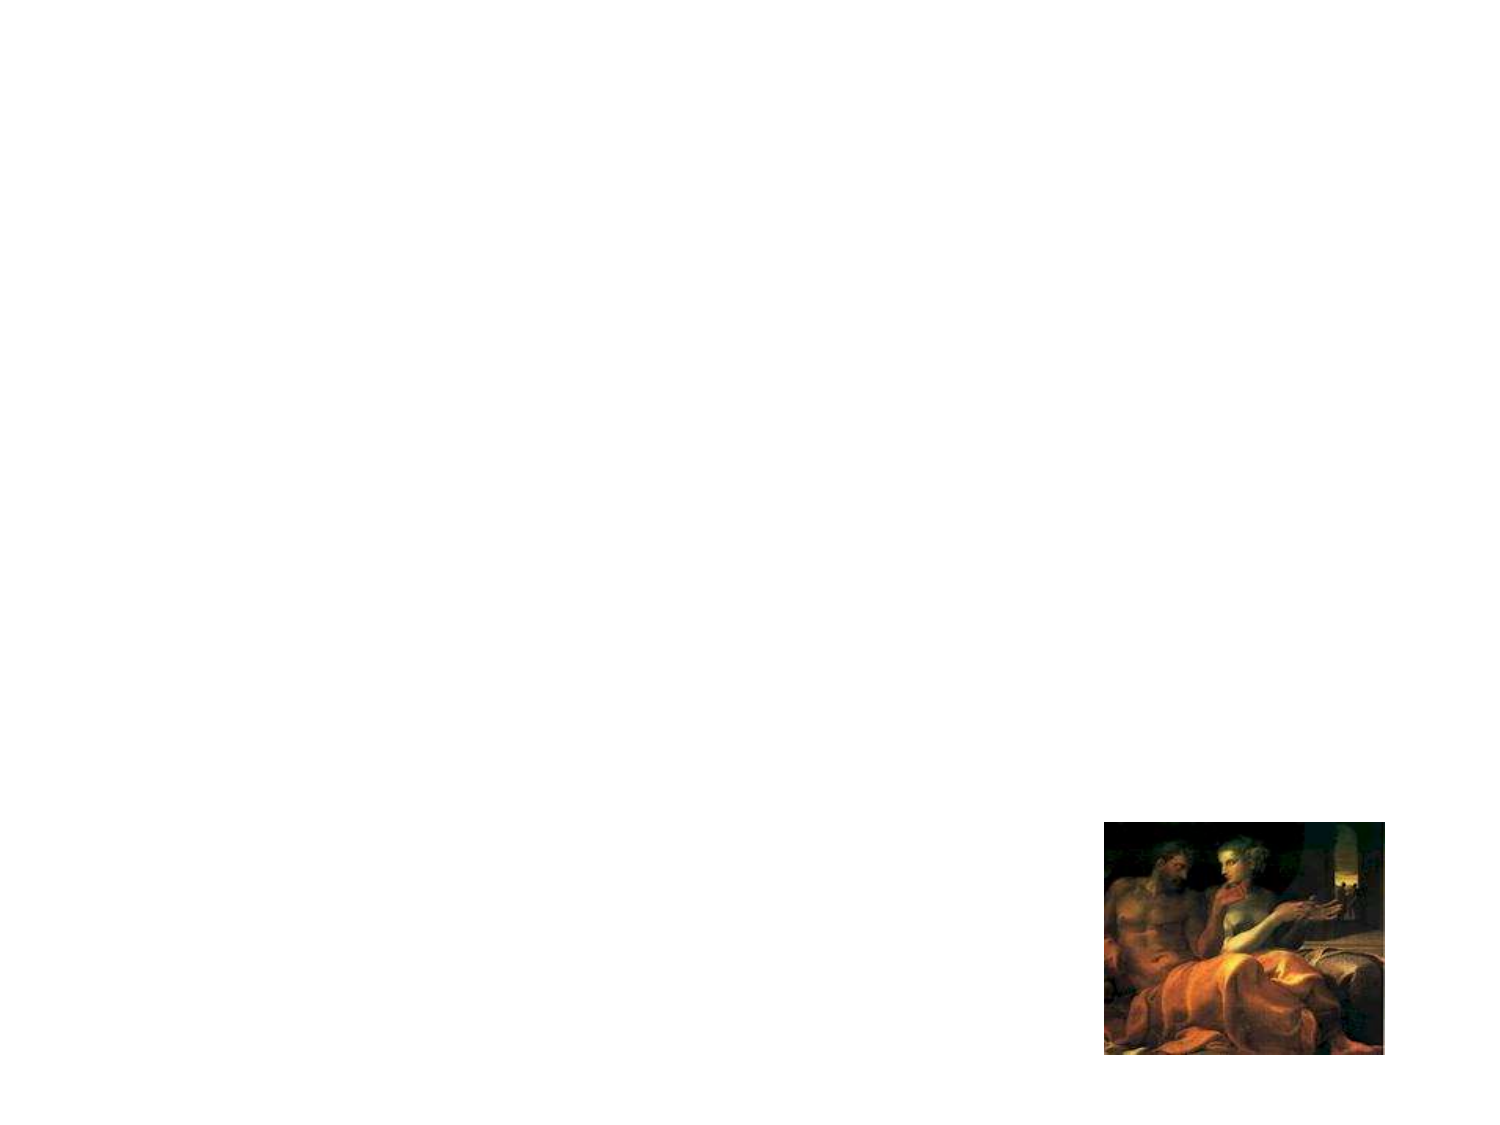

# MENTORE E TELEMACO
 Nel poema una parte è dedicata all’incontro tra la dea Atena e Telemaco. Atena, con le sembianze di Mentore, incoraggia Telemaco, il giorno prima del viaggio per cercare il padre,non ancora tornato dalla guerra di Troia. Atena lo incoraggia a seguire l modello del padre. Atena lo incoraggia a non preoccuparsi dei proci, sono vili e non potranno trionfare
http://www.iperbole.bologna.it/iperbole/llgalv/iperte/mito/odissea/odisseo.htm